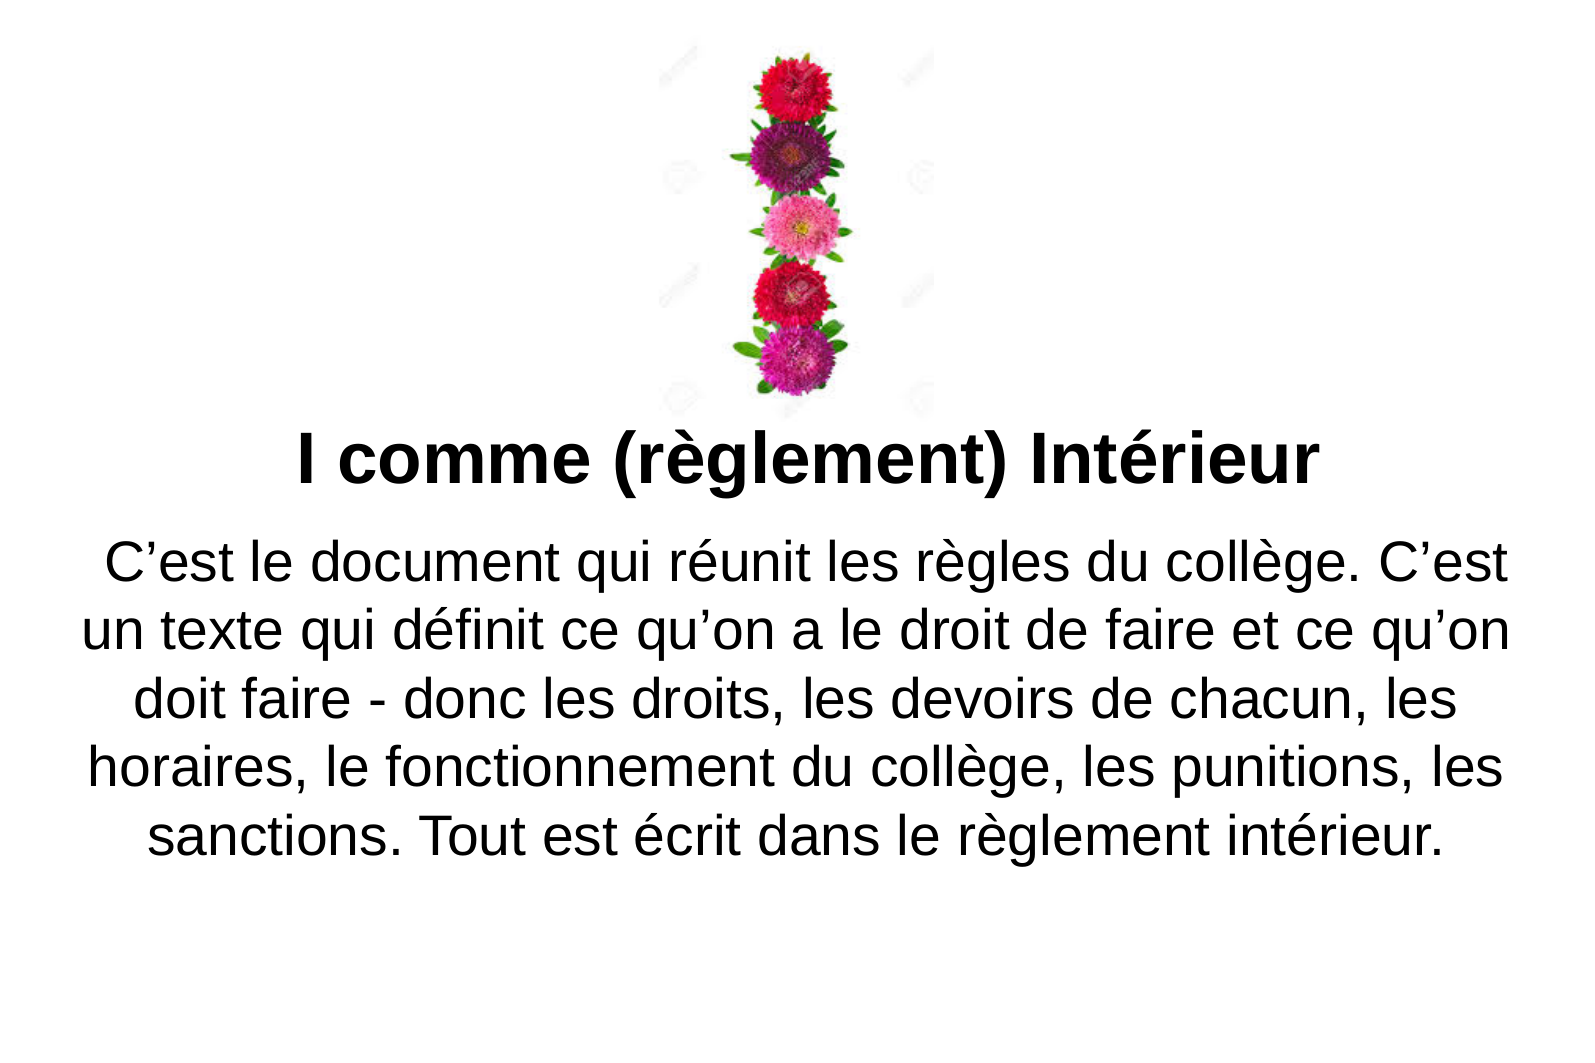

# I
I
I
I comme (règlement) Intérieur
C’est le document qui réunit les règles du collège. C’est un texte qui définit ce qu’on a le droit de faire et ce qu’on doit faire - donc les droits, les devoirs de chacun, les horaires, le fonctionnement du collège, les punitions, les sanctions. Tout est écrit dans le règlement intérieur.